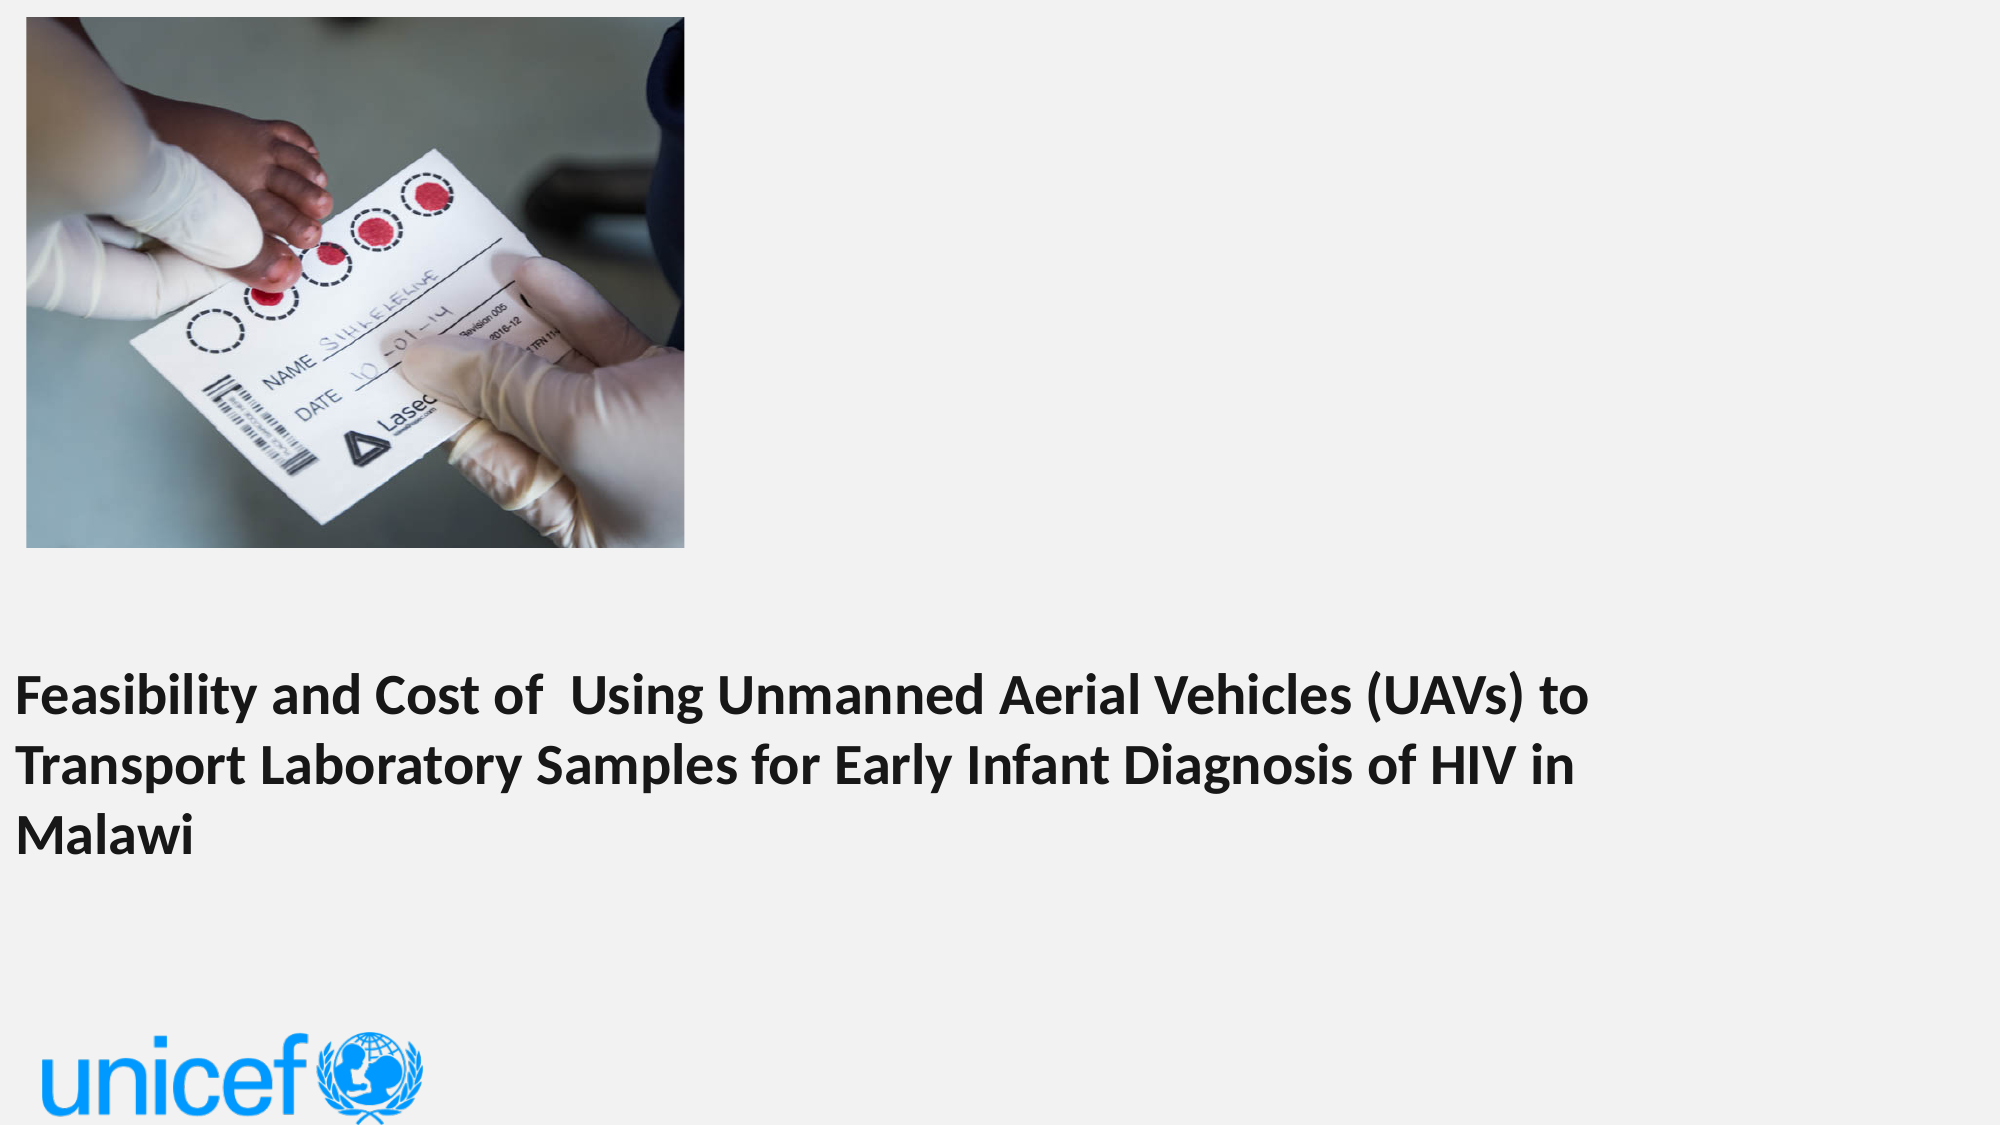

# Feasibility and Cost of Using Unmanned Aerial Vehicles (UAVs) to Transport Laboratory Samples for Early Infant Diagnosis of HIV in Malawi